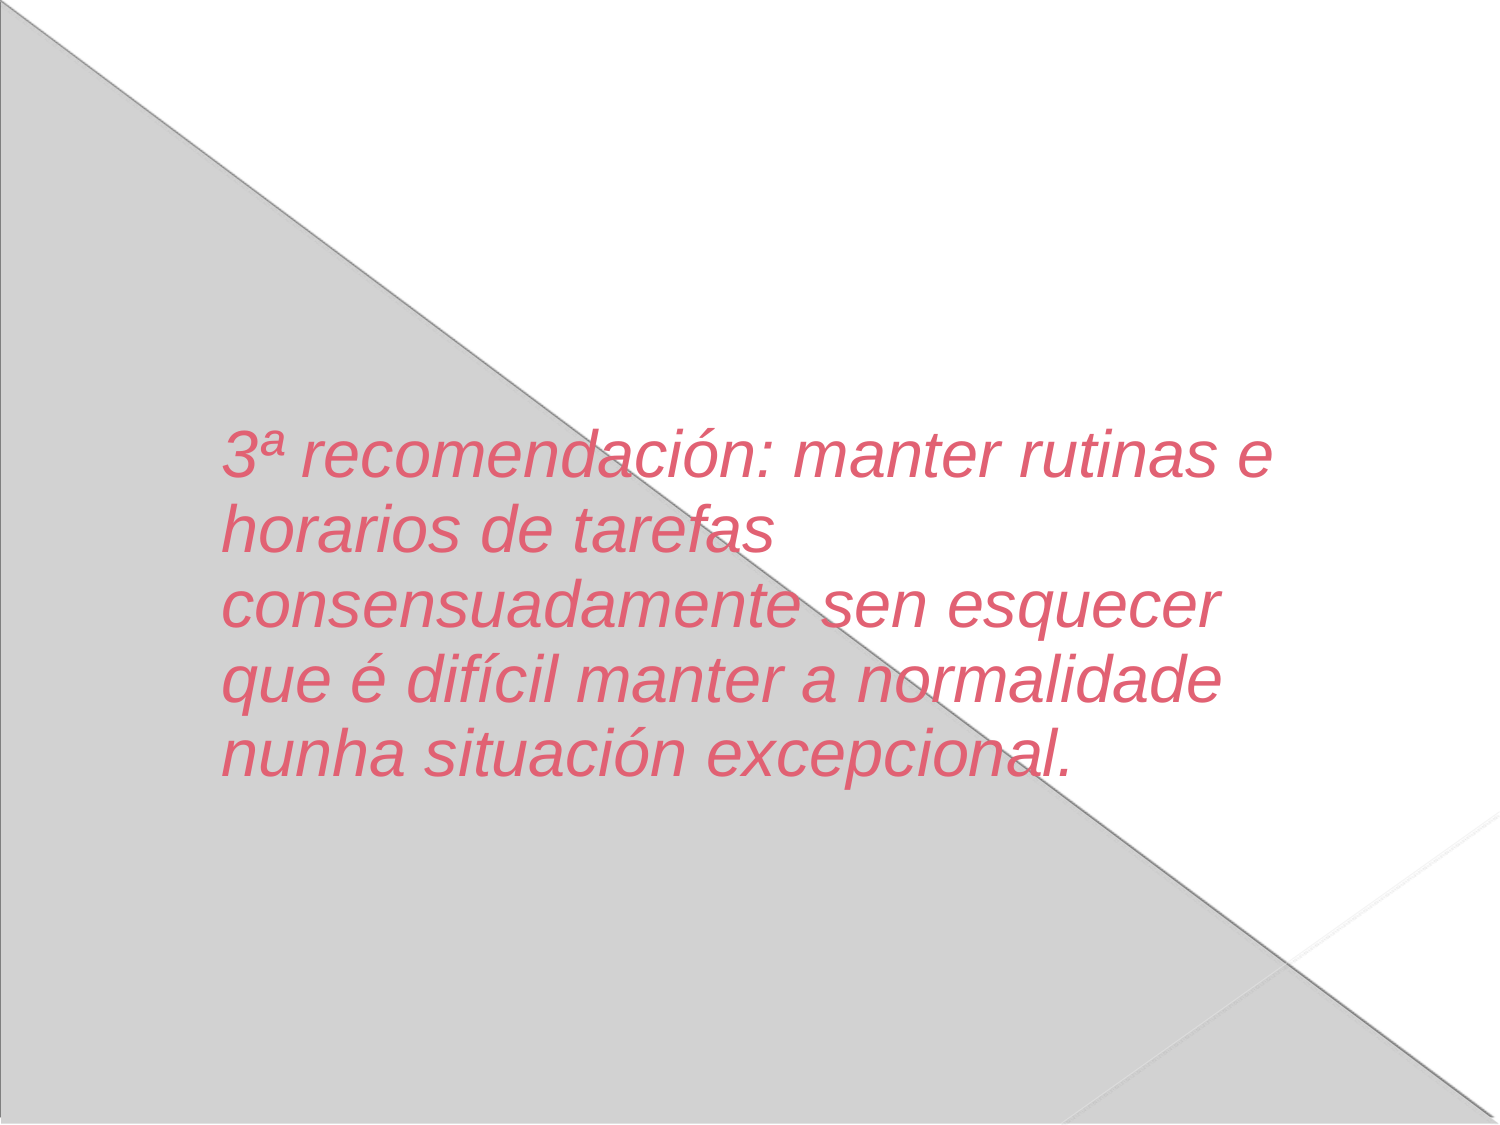

3ª recomendación: manter rutinas e horarios de tarefas consensuadamente sen esquecer que é difícil manter a normalidade nunha situación excepcional.